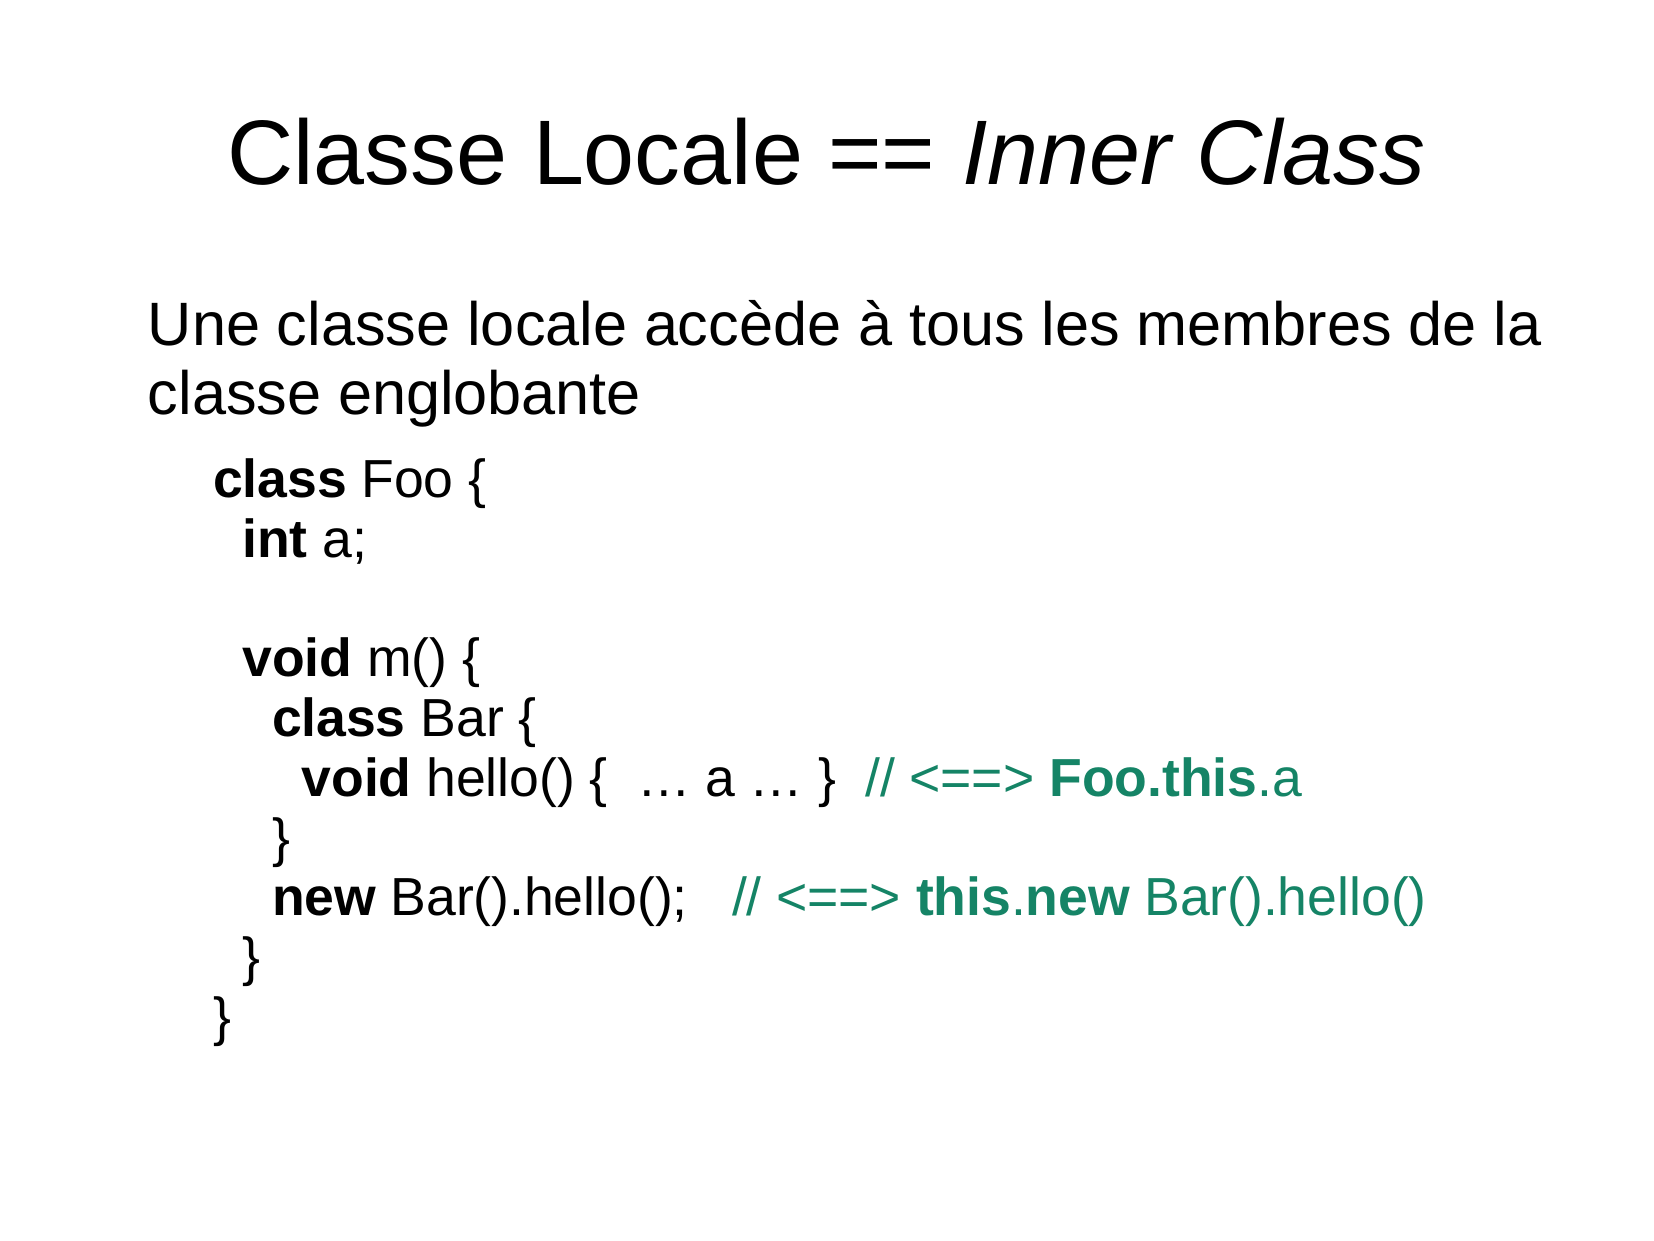

# Classe Locale == Inner Class
Une classe locale accède à tous les membres de la classe englobante
class Foo {
 int a;
 void m() {
 class Bar {
 void hello() { … a … } // <==> Foo.this.a
 }
 new Bar().hello(); // <==> this.new Bar().hello()
 }
}